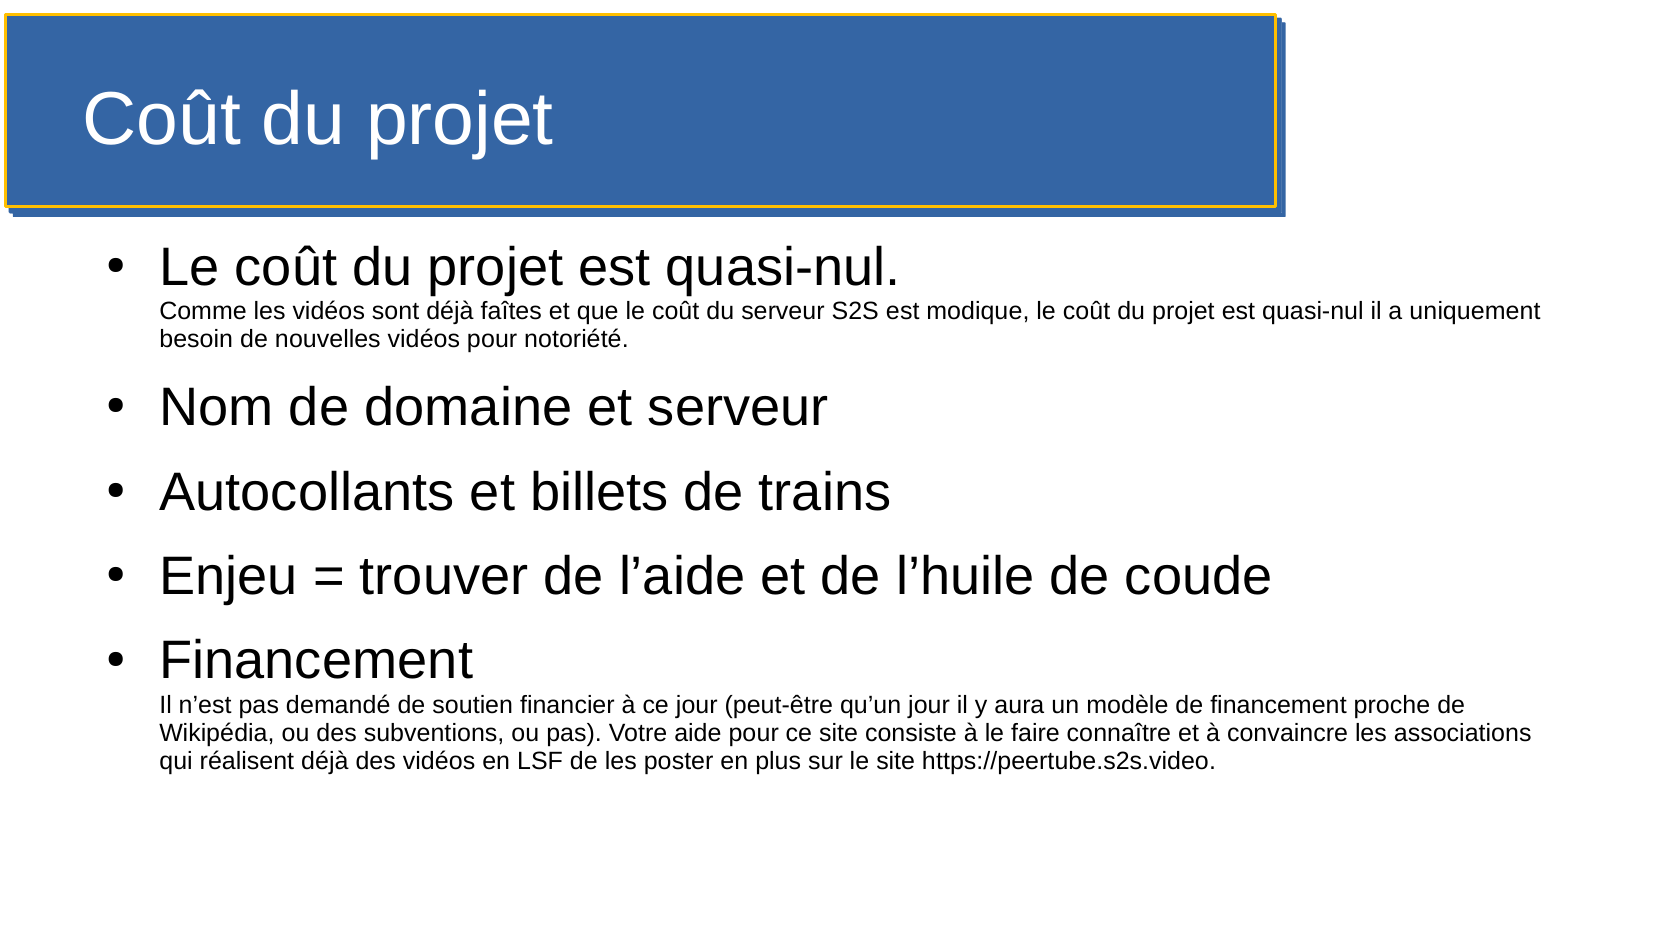

# Coût du projet
Le coût du projet est quasi-nul.
Comme les vidéos sont déjà faîtes et que le coût du serveur S2S est modique, le coût du projet est quasi-nul il a uniquement besoin de nouvelles vidéos pour notoriété.
Nom de domaine et serveur
Autocollants et billets de trains
Enjeu = trouver de l’aide et de l’huile de coude
Financement
Il n’est pas demandé de soutien financier à ce jour (peut-être qu’un jour il y aura un modèle de financement proche de Wikipédia, ou des subventions, ou pas). Votre aide pour ce site consiste à le faire connaître et à convaincre les associations qui réalisent déjà des vidéos en LSF de les poster en plus sur le site https://peertube.s2s.video.